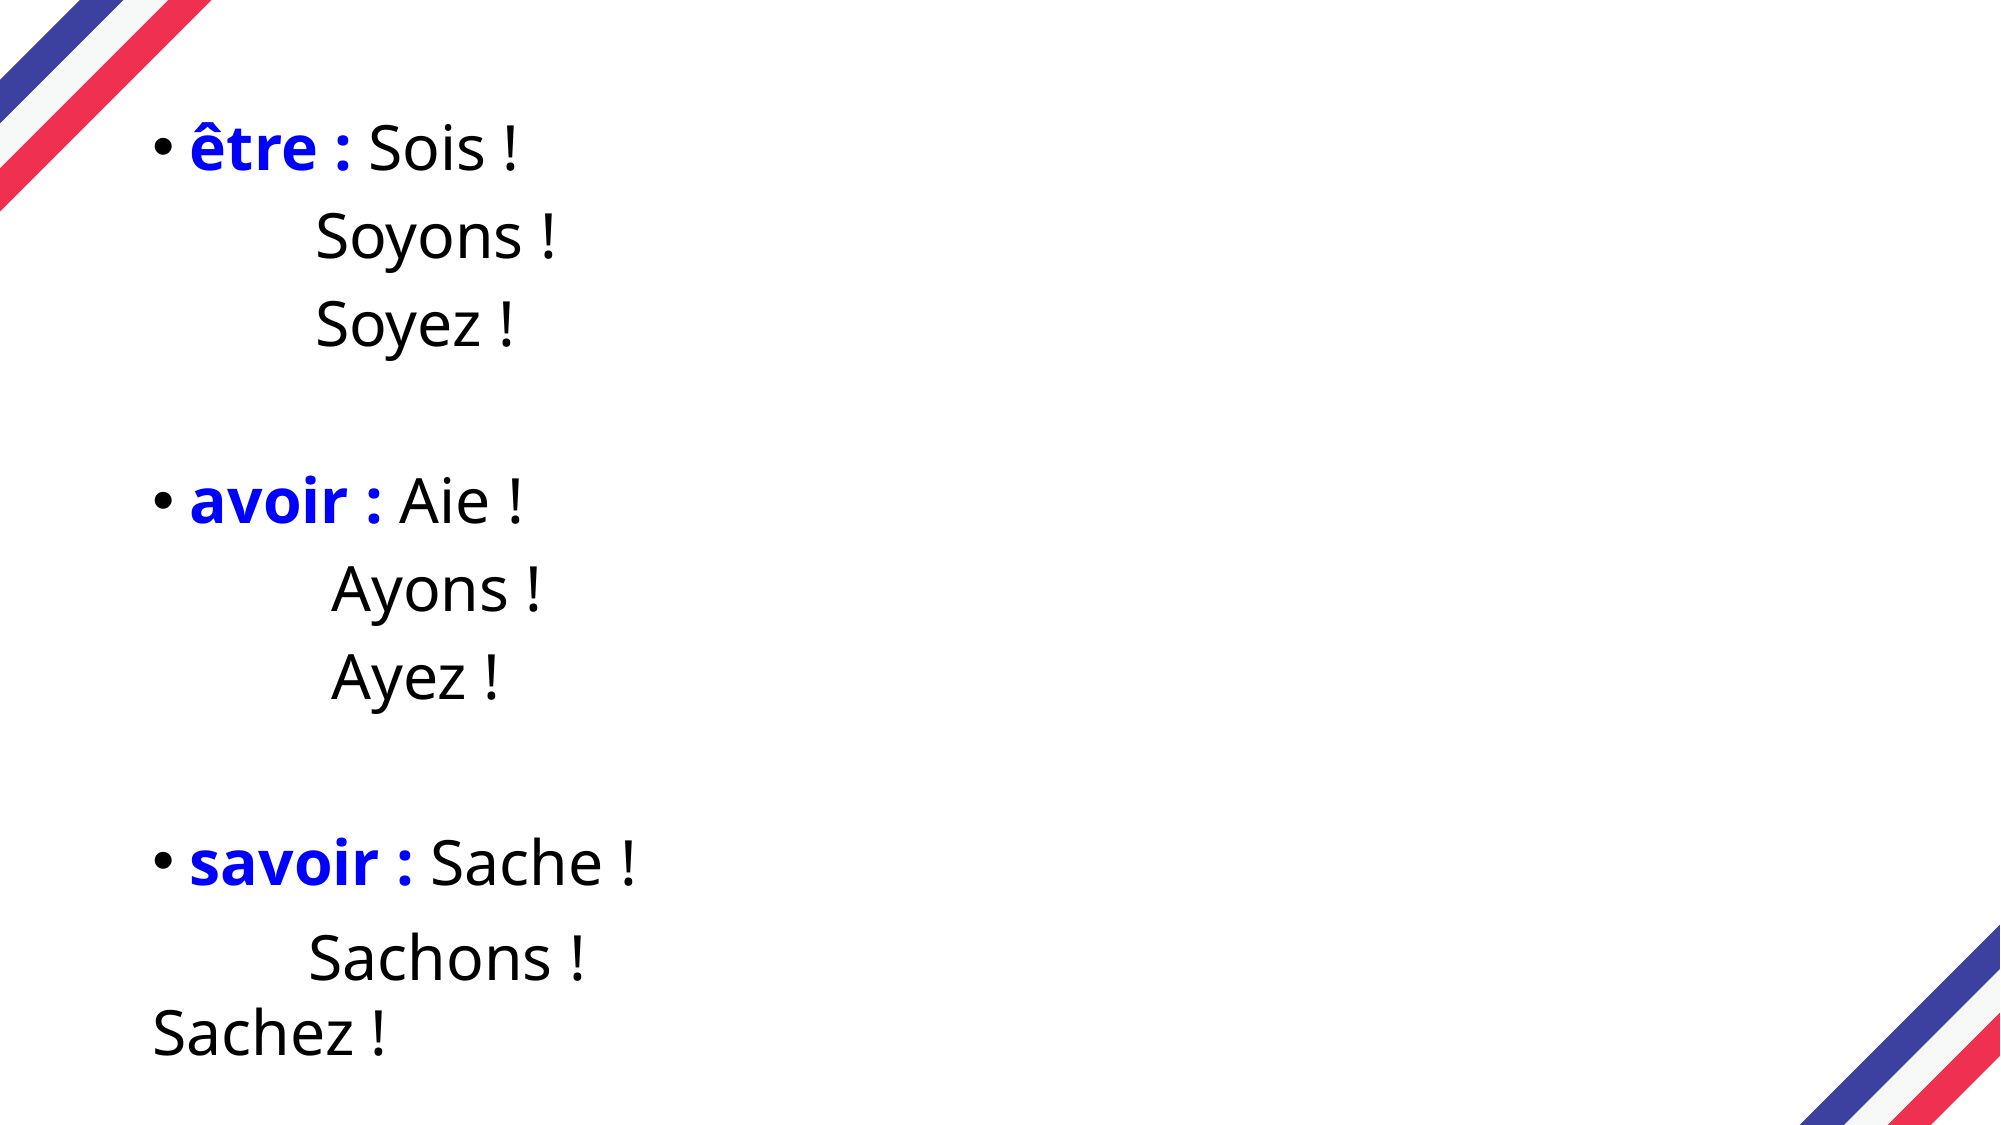

# être : Sois !
 Soyons !
 Soyez !
avoir : Aie !
 Ayons !
 Ayez !
savoir : Sache !
	 Sachons !			 	 Sachez !